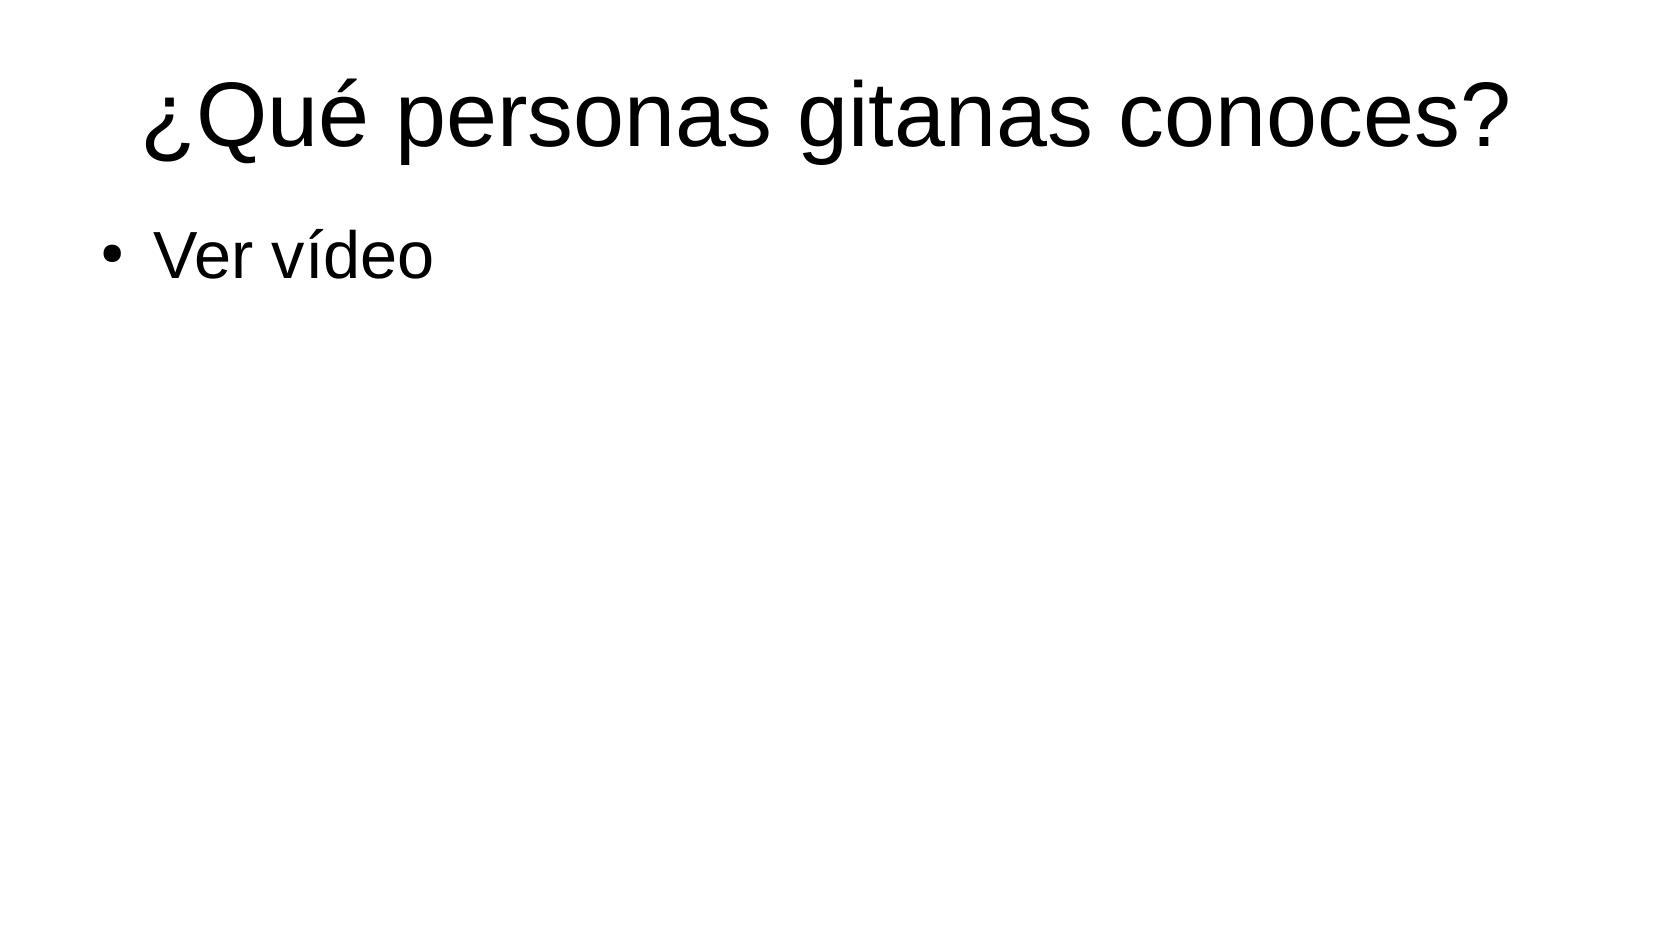

# ¿Qué personas gitanas conoces?
Ver vídeo